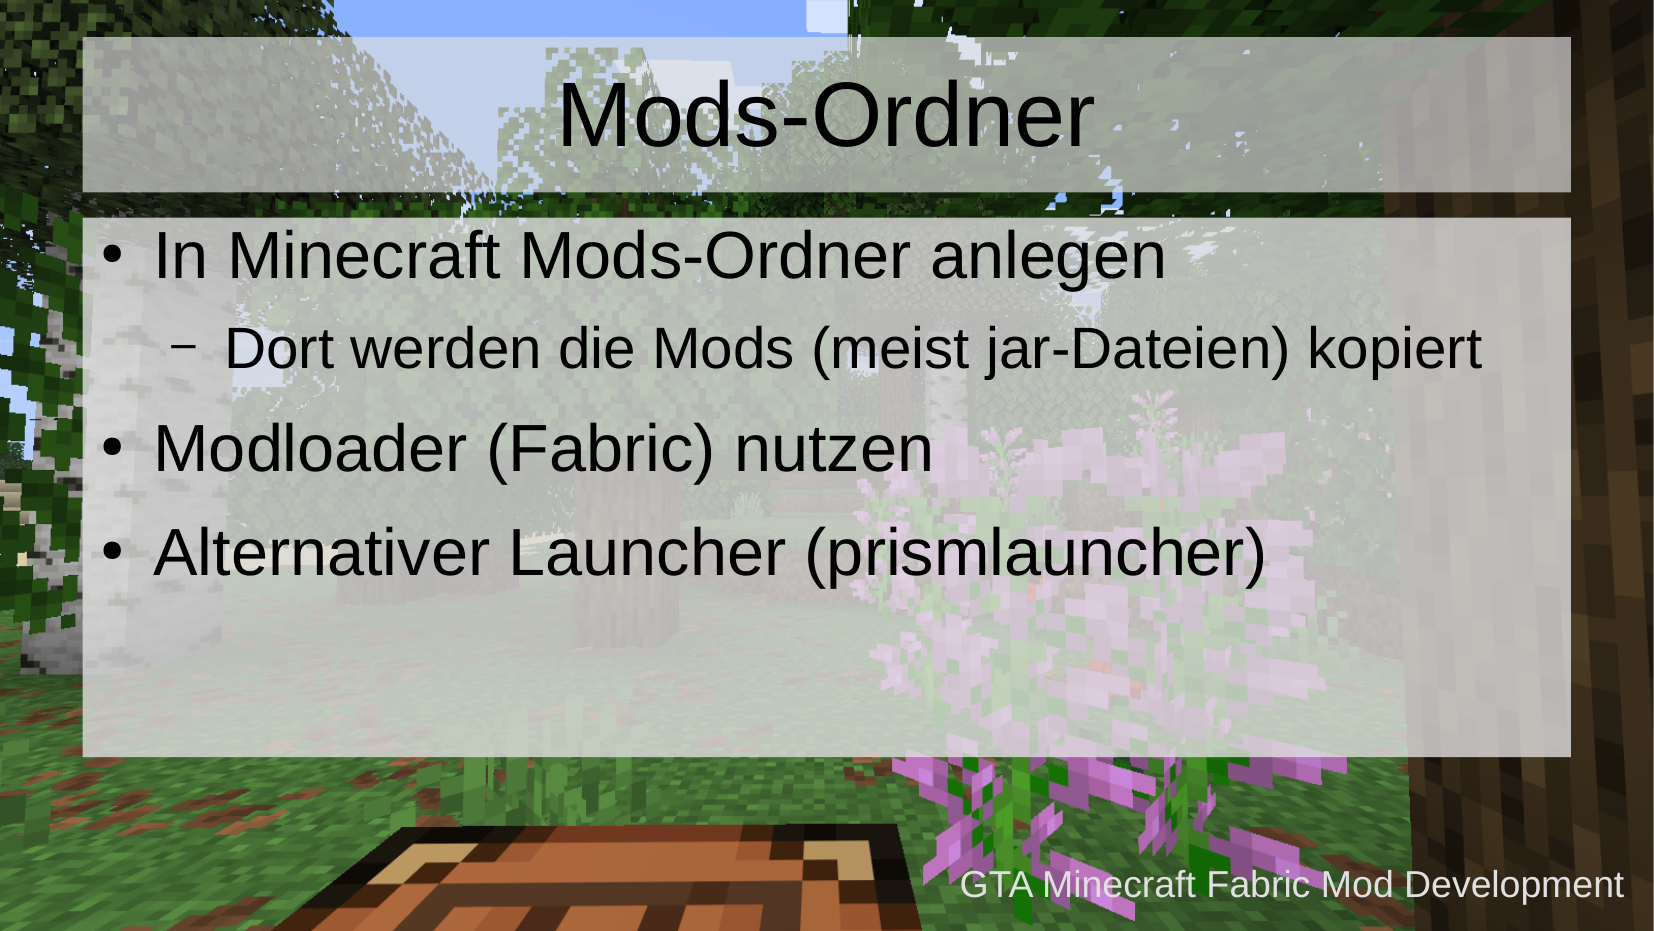

# Mods-Ordner
In Minecraft Mods-Ordner anlegen
Dort werden die Mods (meist jar-Dateien) kopiert
Modloader (Fabric) nutzen
Alternativer Launcher (prismlauncher)